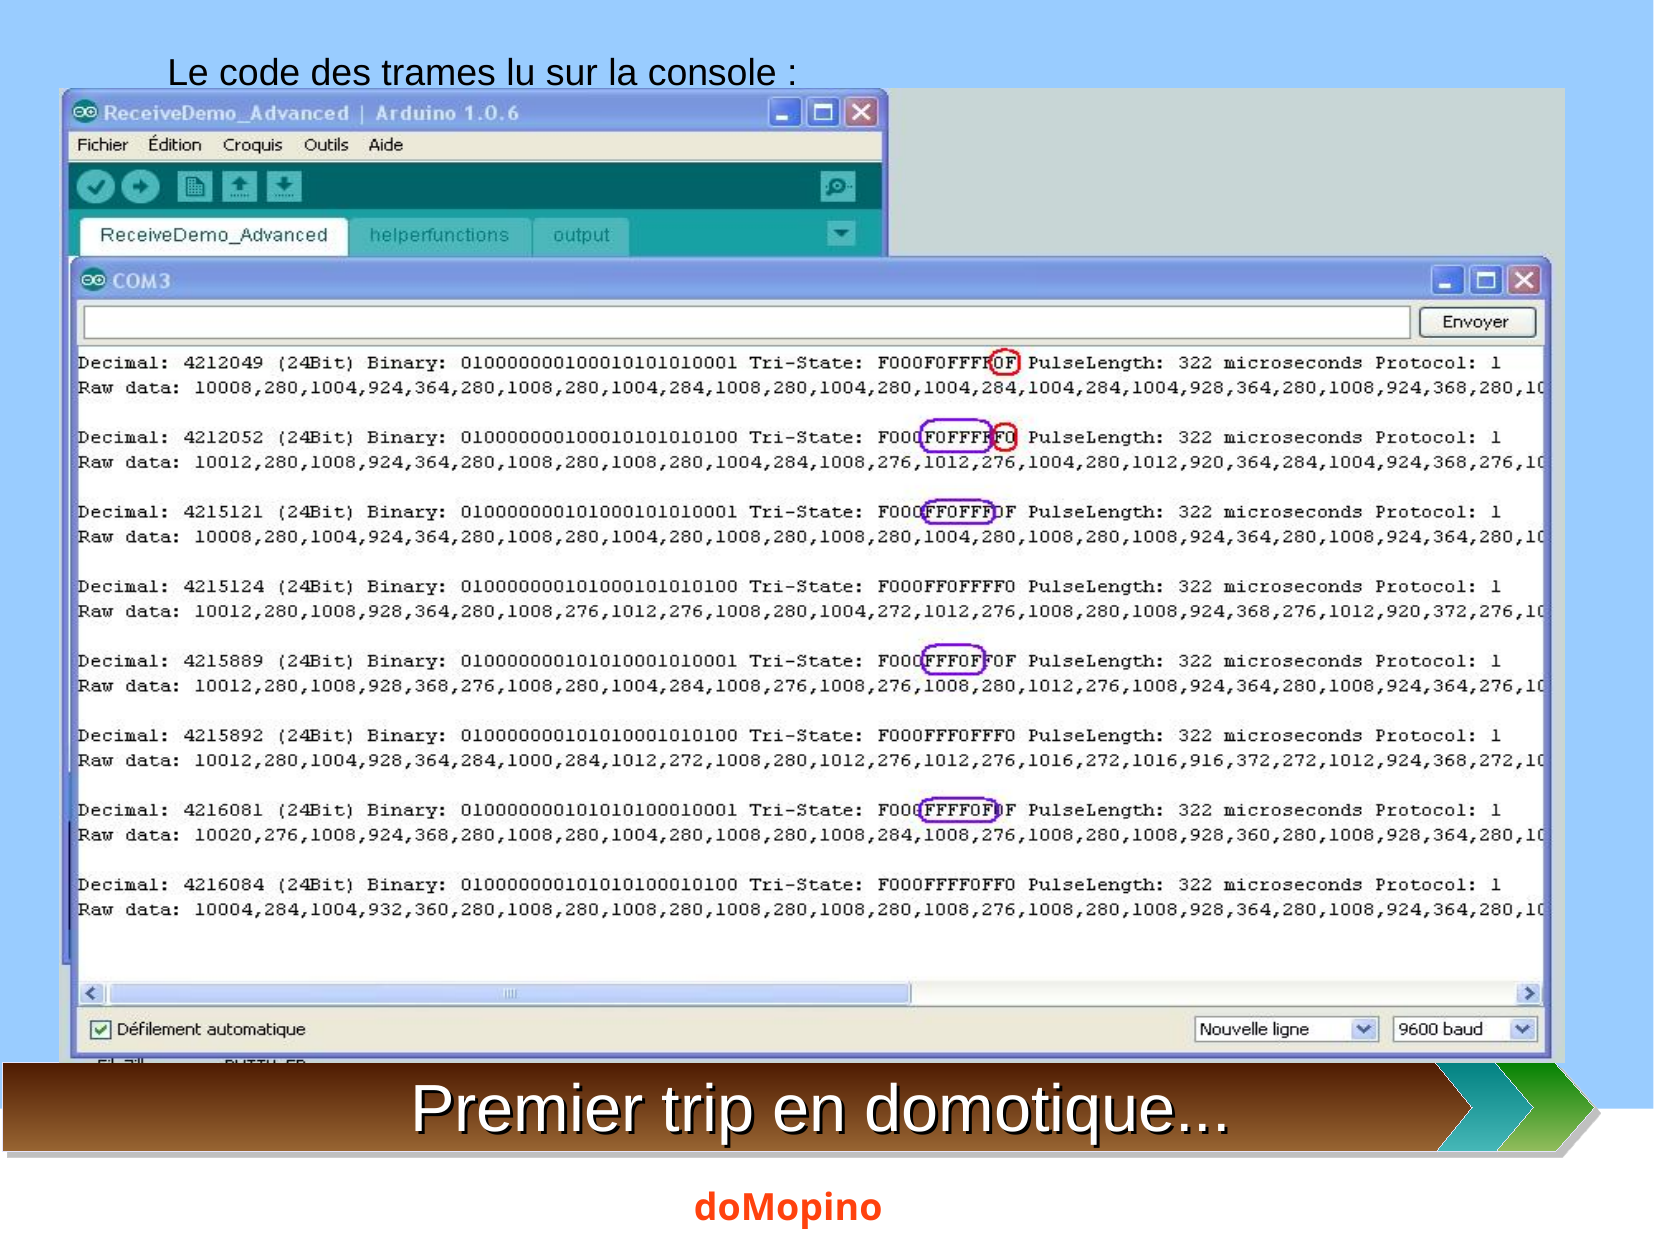

Le code des trames lu sur la console :
# Premier trip en domotique...
doMopino